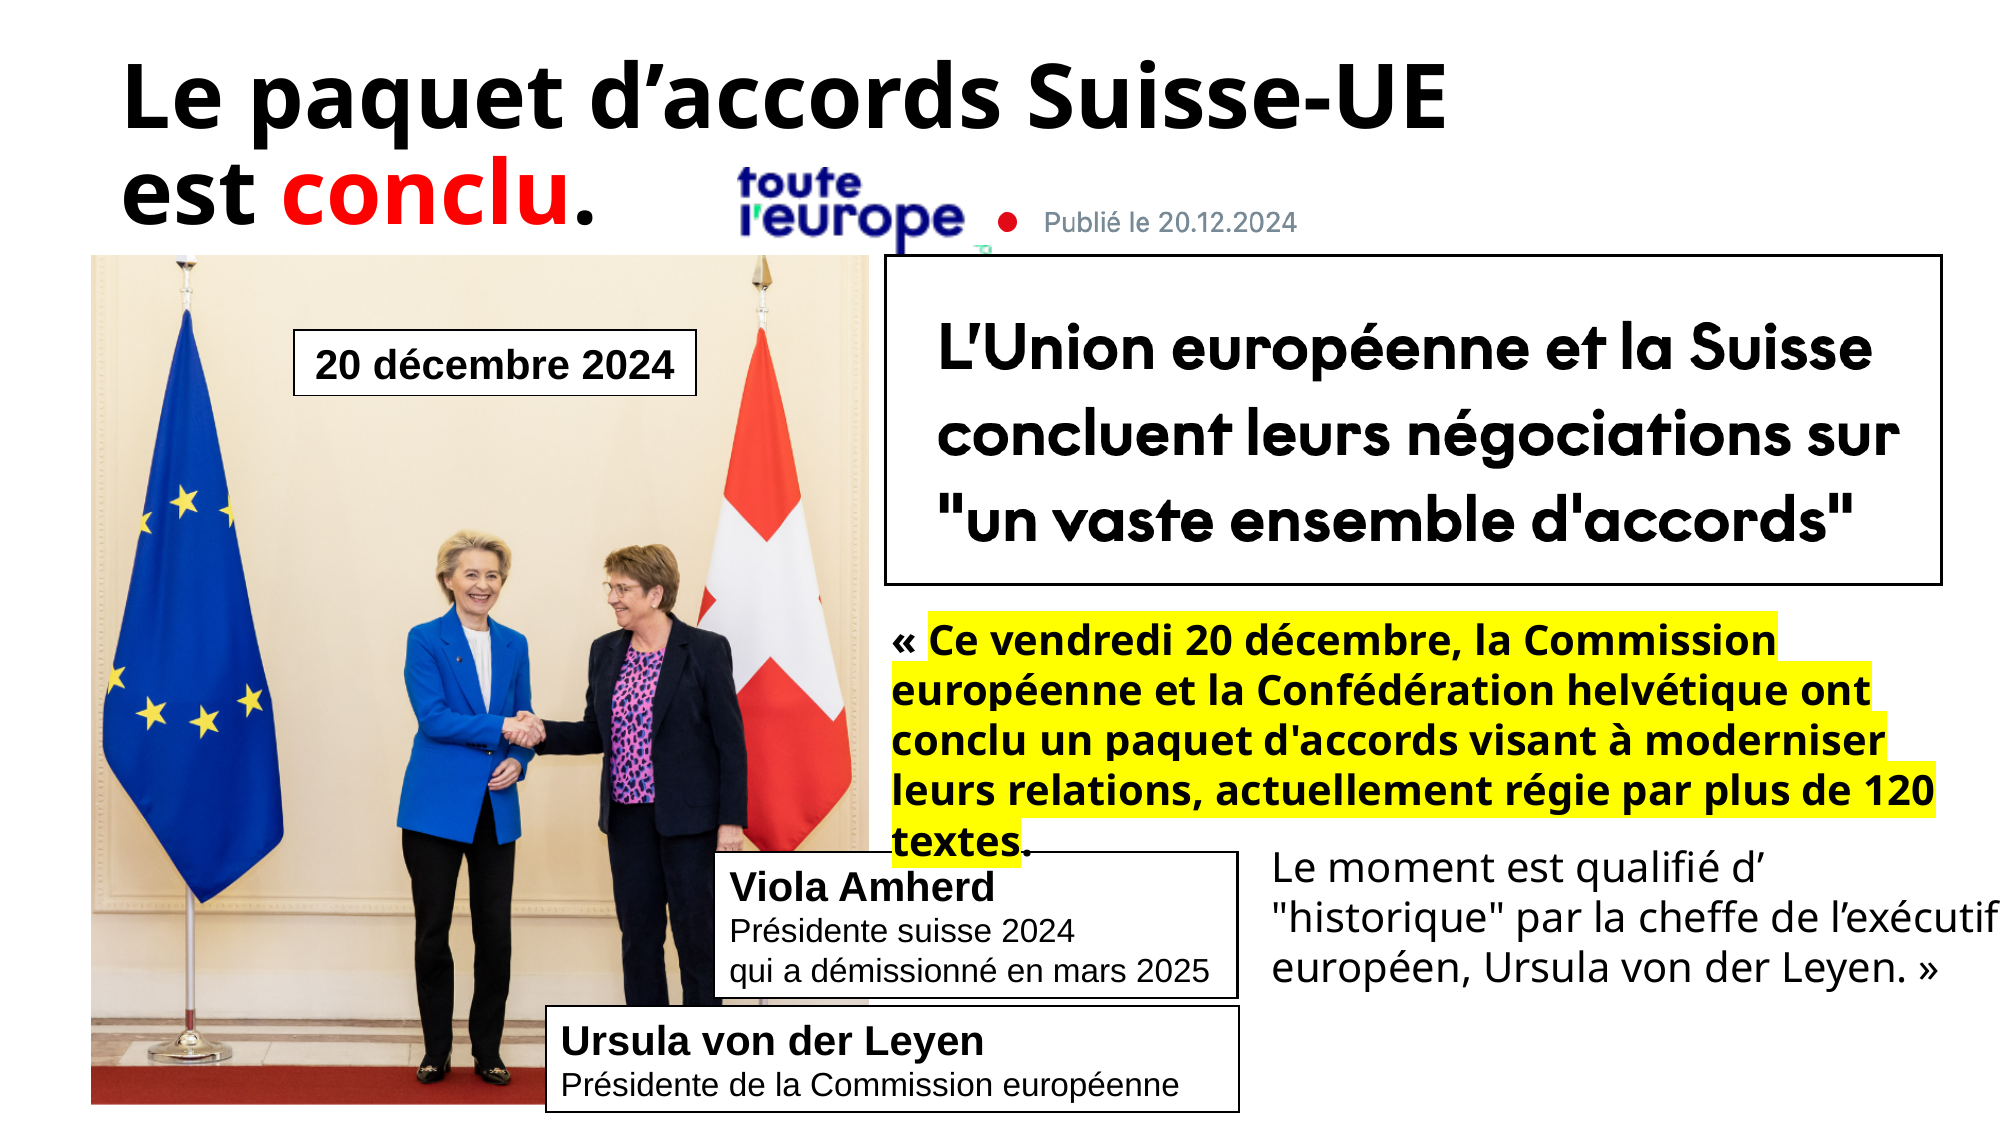

# Le paquet d’accords Suisse-UE est conclu.
20 décembre 2024
« Ce vendredi 20 décembre, la Commission européenne et la Confédération helvétique ont conclu un paquet d'accords visant à moderniser leurs relations, actuellement régie par plus de 120 textes.
Le moment est qualifié d’ "historique" par la cheffe de l’exécutif européen, Ursula von der Leyen. »
Viola Amherd
Présidente suisse 2024
qui a démissionné en mars 2025
Ursula von der Leyen
Présidente de la Commission européenne